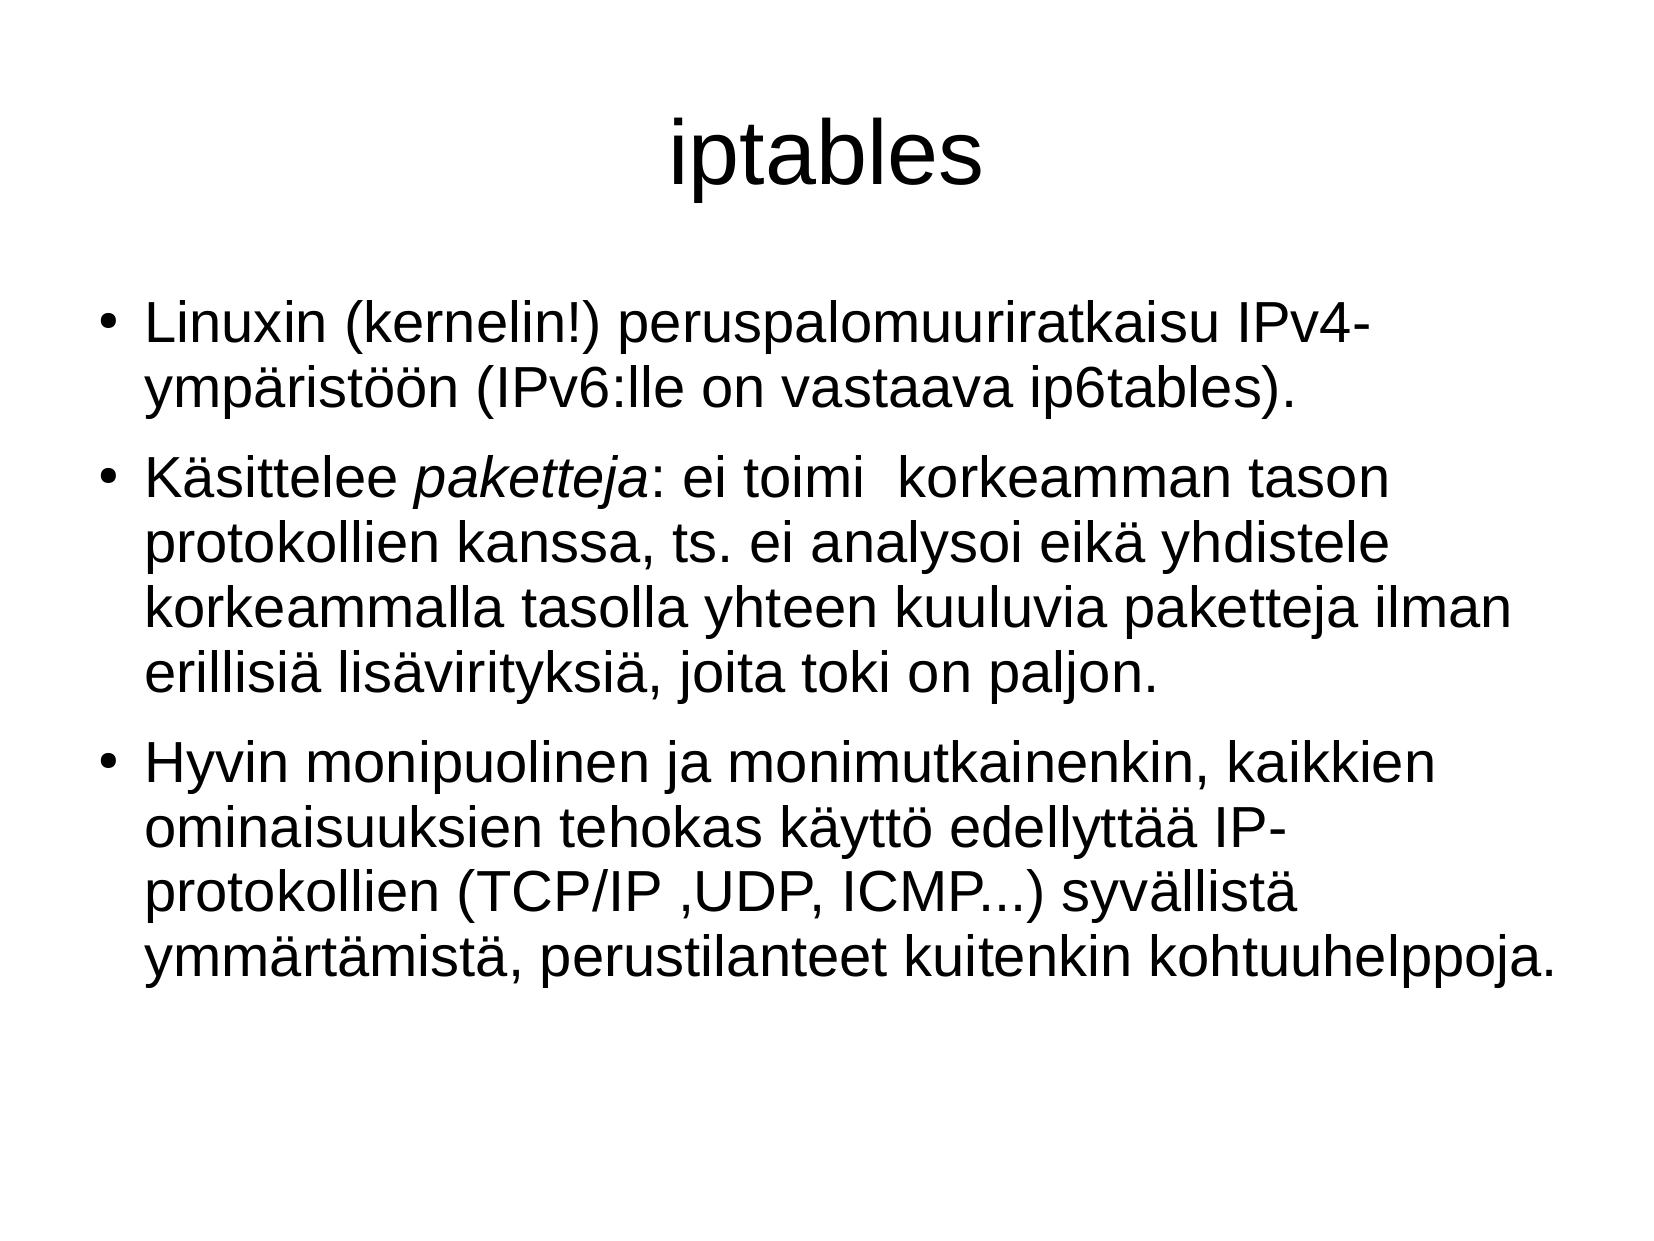

# iptables
Linuxin (kernelin!) peruspalomuuriratkaisu IPv4-ympäristöön (IPv6:lle on vastaava ip6tables).
Käsittelee paketteja: ei toimi korkeamman tason protokollien kanssa, ts. ei analysoi eikä yhdistele korkeammalla tasolla yhteen kuuluvia paketteja ilman erillisiä lisävirityksiä, joita toki on paljon.
Hyvin monipuolinen ja monimutkainenkin, kaikkien ominaisuuksien tehokas käyttö edellyttää IP-protokollien (TCP/IP ,UDP, ICMP...) syvällistä ymmärtämistä, perustilanteet kuitenkin kohtuuhelppoja.